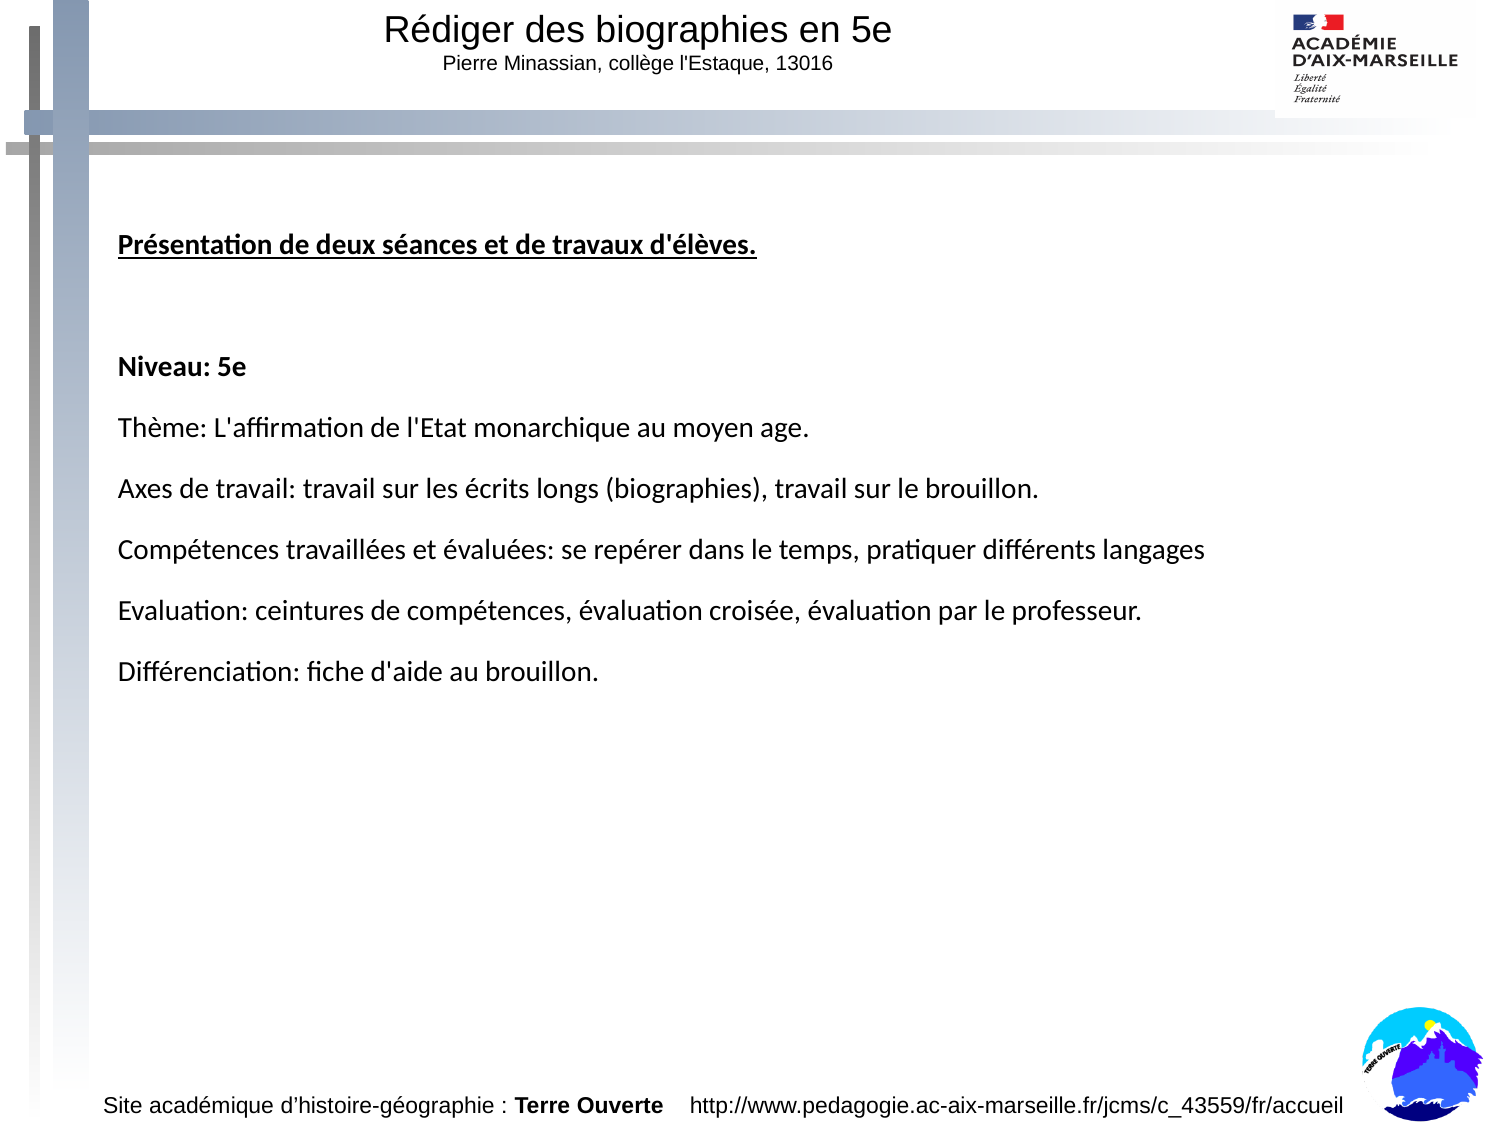

Rédiger des biographies en 5e
Pierre Minassian, collège l'Estaque, 13016
# Présentation de deux séances et de travaux d'élèves.
Niveau: 5e
Thème: L'affirmation de l'Etat monarchique au moyen age.
Axes de travail: travail sur les écrits longs (biographies), travail sur le brouillon.
Compétences travaillées et évaluées: se repérer dans le temps, pratiquer différents langages
Evaluation: ceintures de compétences, évaluation croisée, évaluation par le professeur.
Différenciation: fiche d'aide au brouillon.
Site académique d’histoire-géographie : Terre Ouverte http://www.pedagogie.ac-aix-marseille.fr/jcms/c_43559/fr/accueil